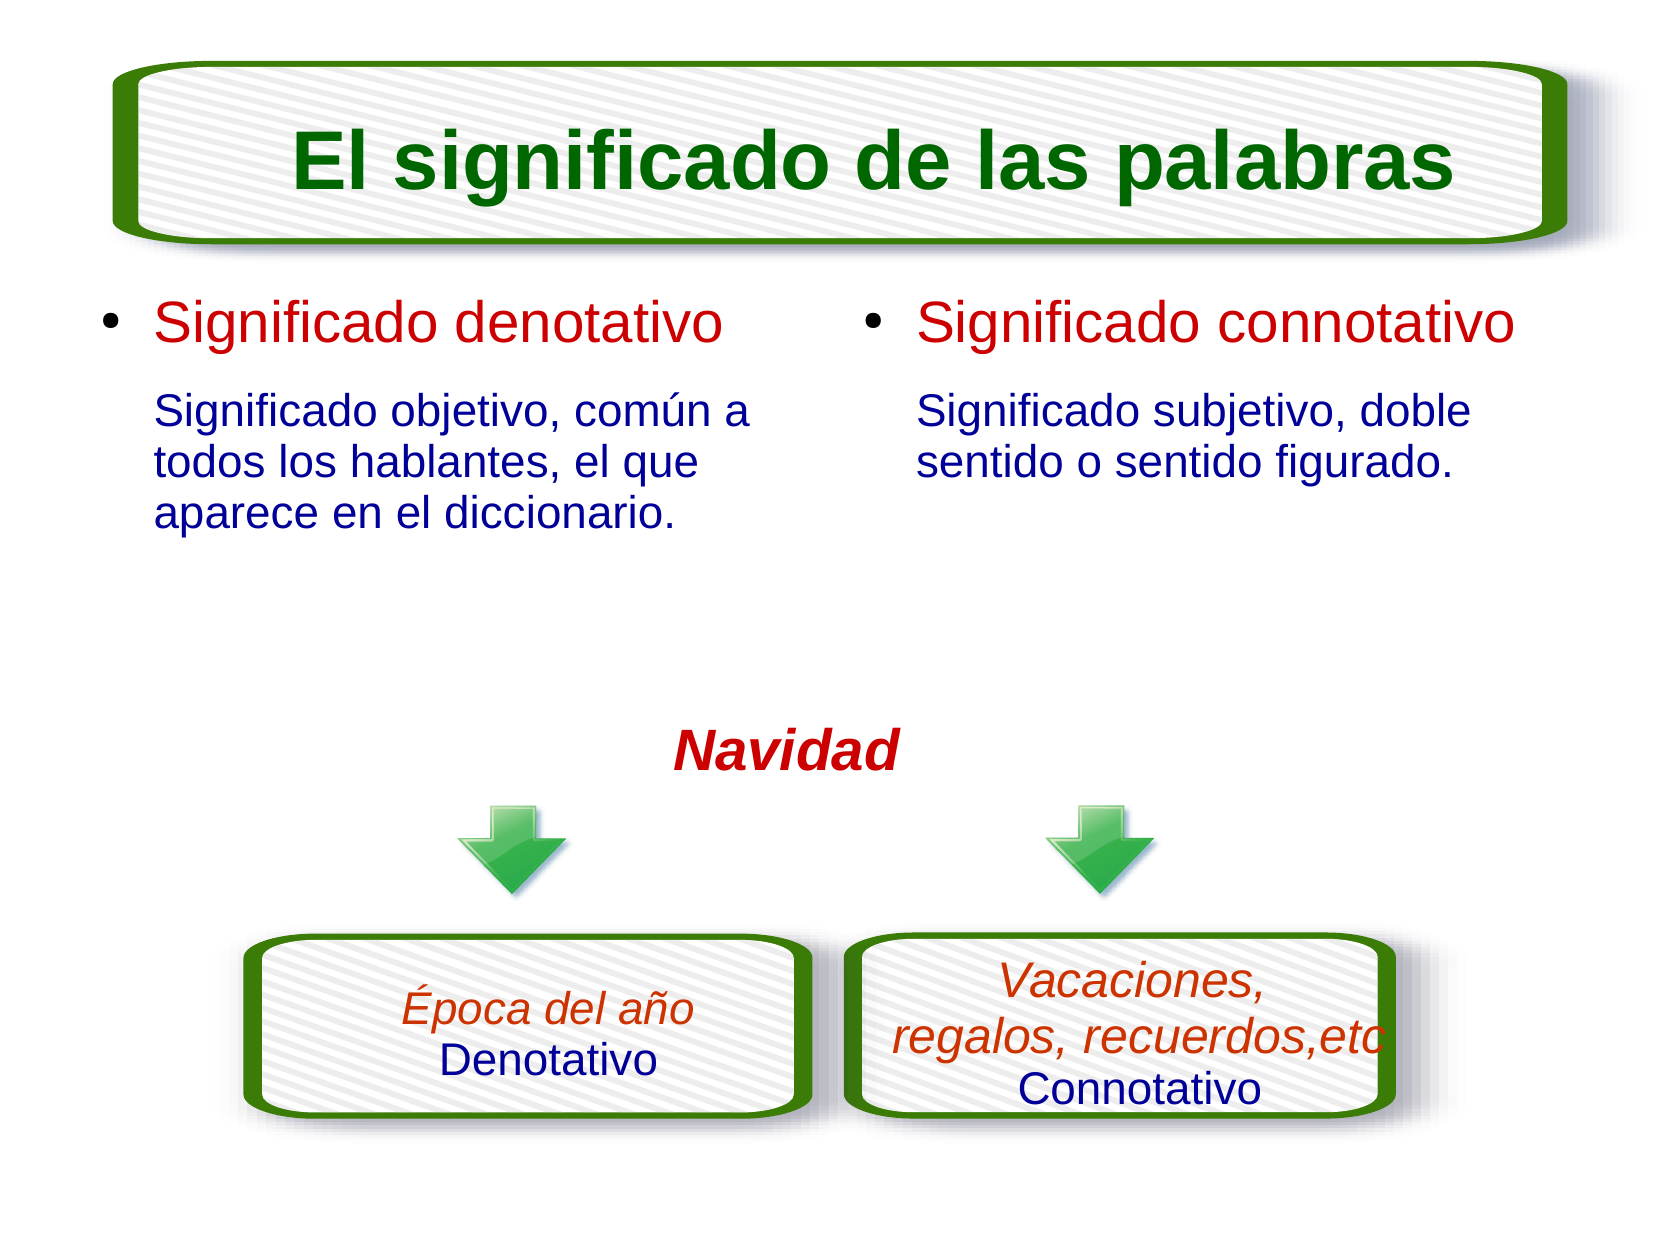

El significado de las palabras
#
Significado denotativo
Significado objetivo, común a todos los hablantes, el que aparece en el diccionario.
Significado connotativo
Significado subjetivo, doble sentido o sentido figurado.
Navidad
Vacaciones,
regalos, recuerdos,etc
Connotativo
Época del año
Denotativo